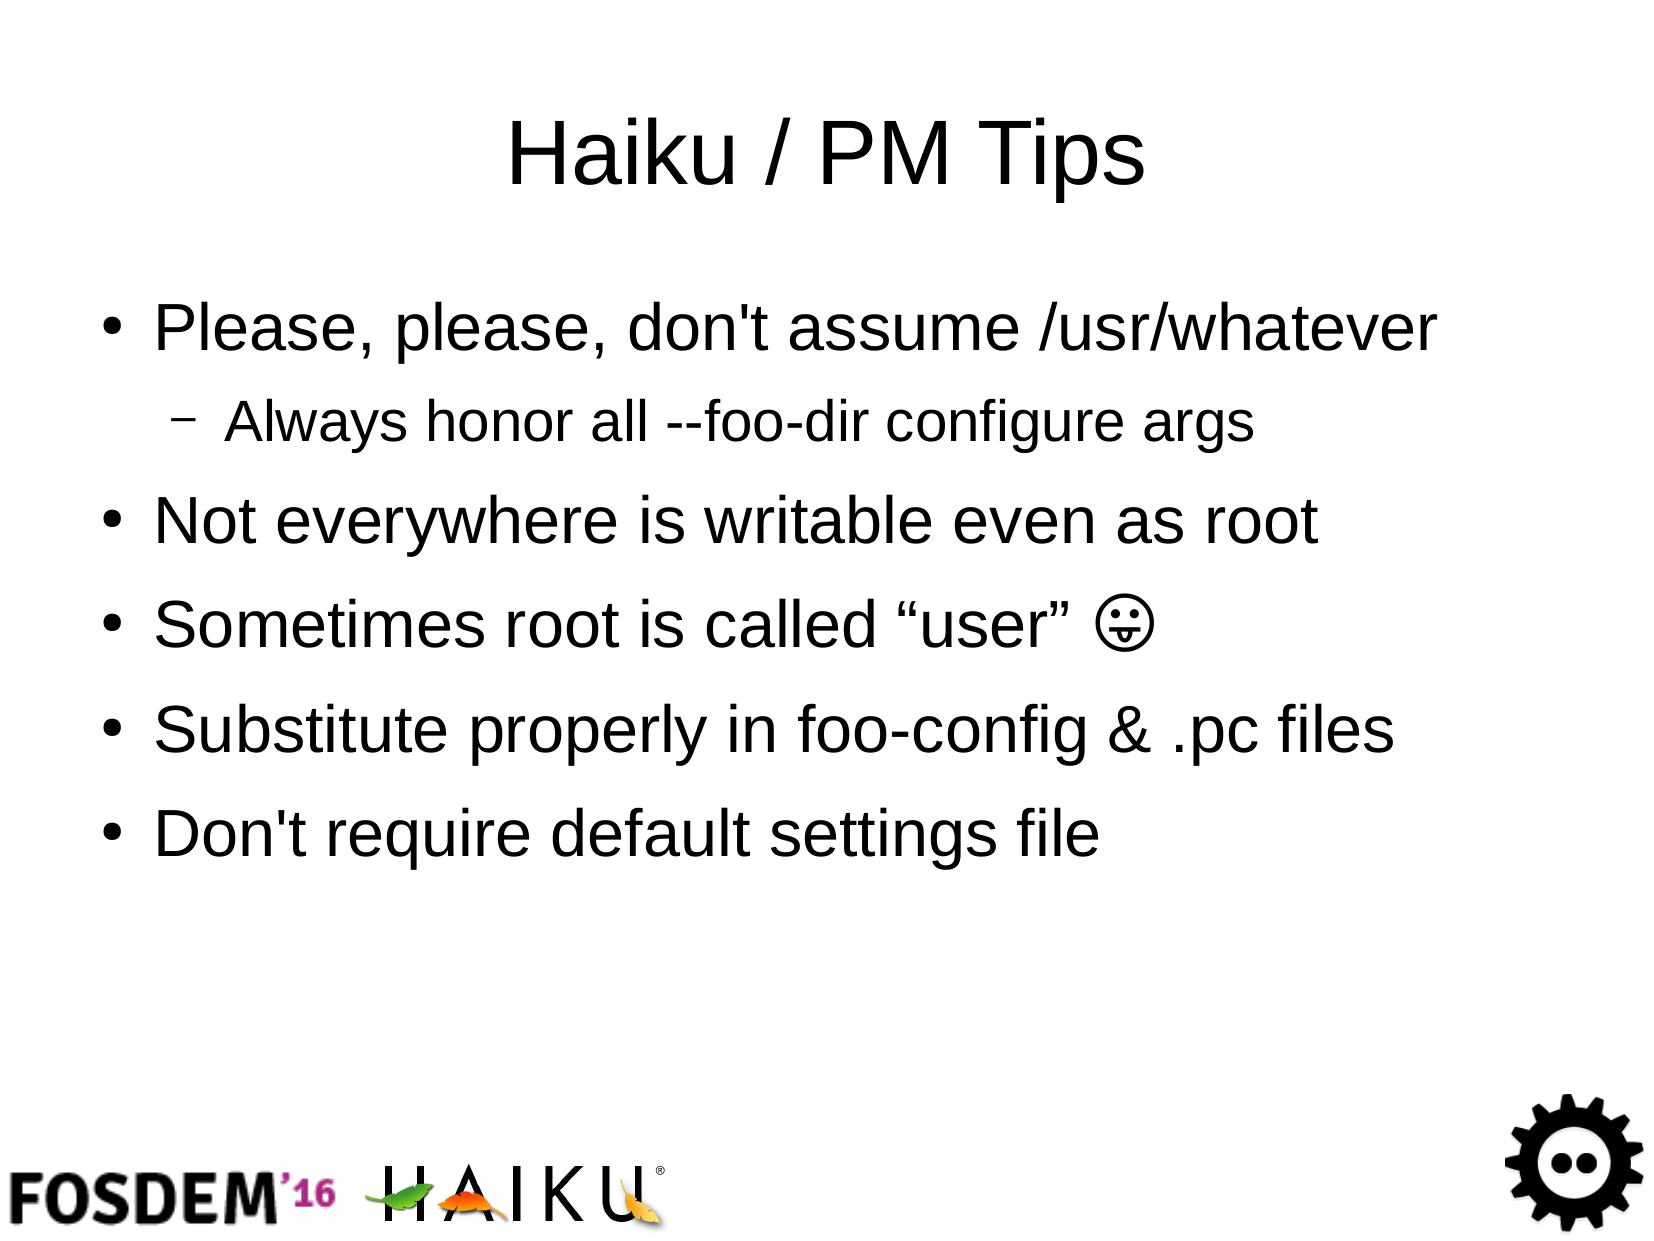

# Haiku / PM Tips
Please, please, don't assume /usr/whatever
Always honor all --foo-dir configure args
Not everywhere is writable even as root
Sometimes root is called “user” 😛
Substitute properly in foo-config & .pc files
Don't require default settings file